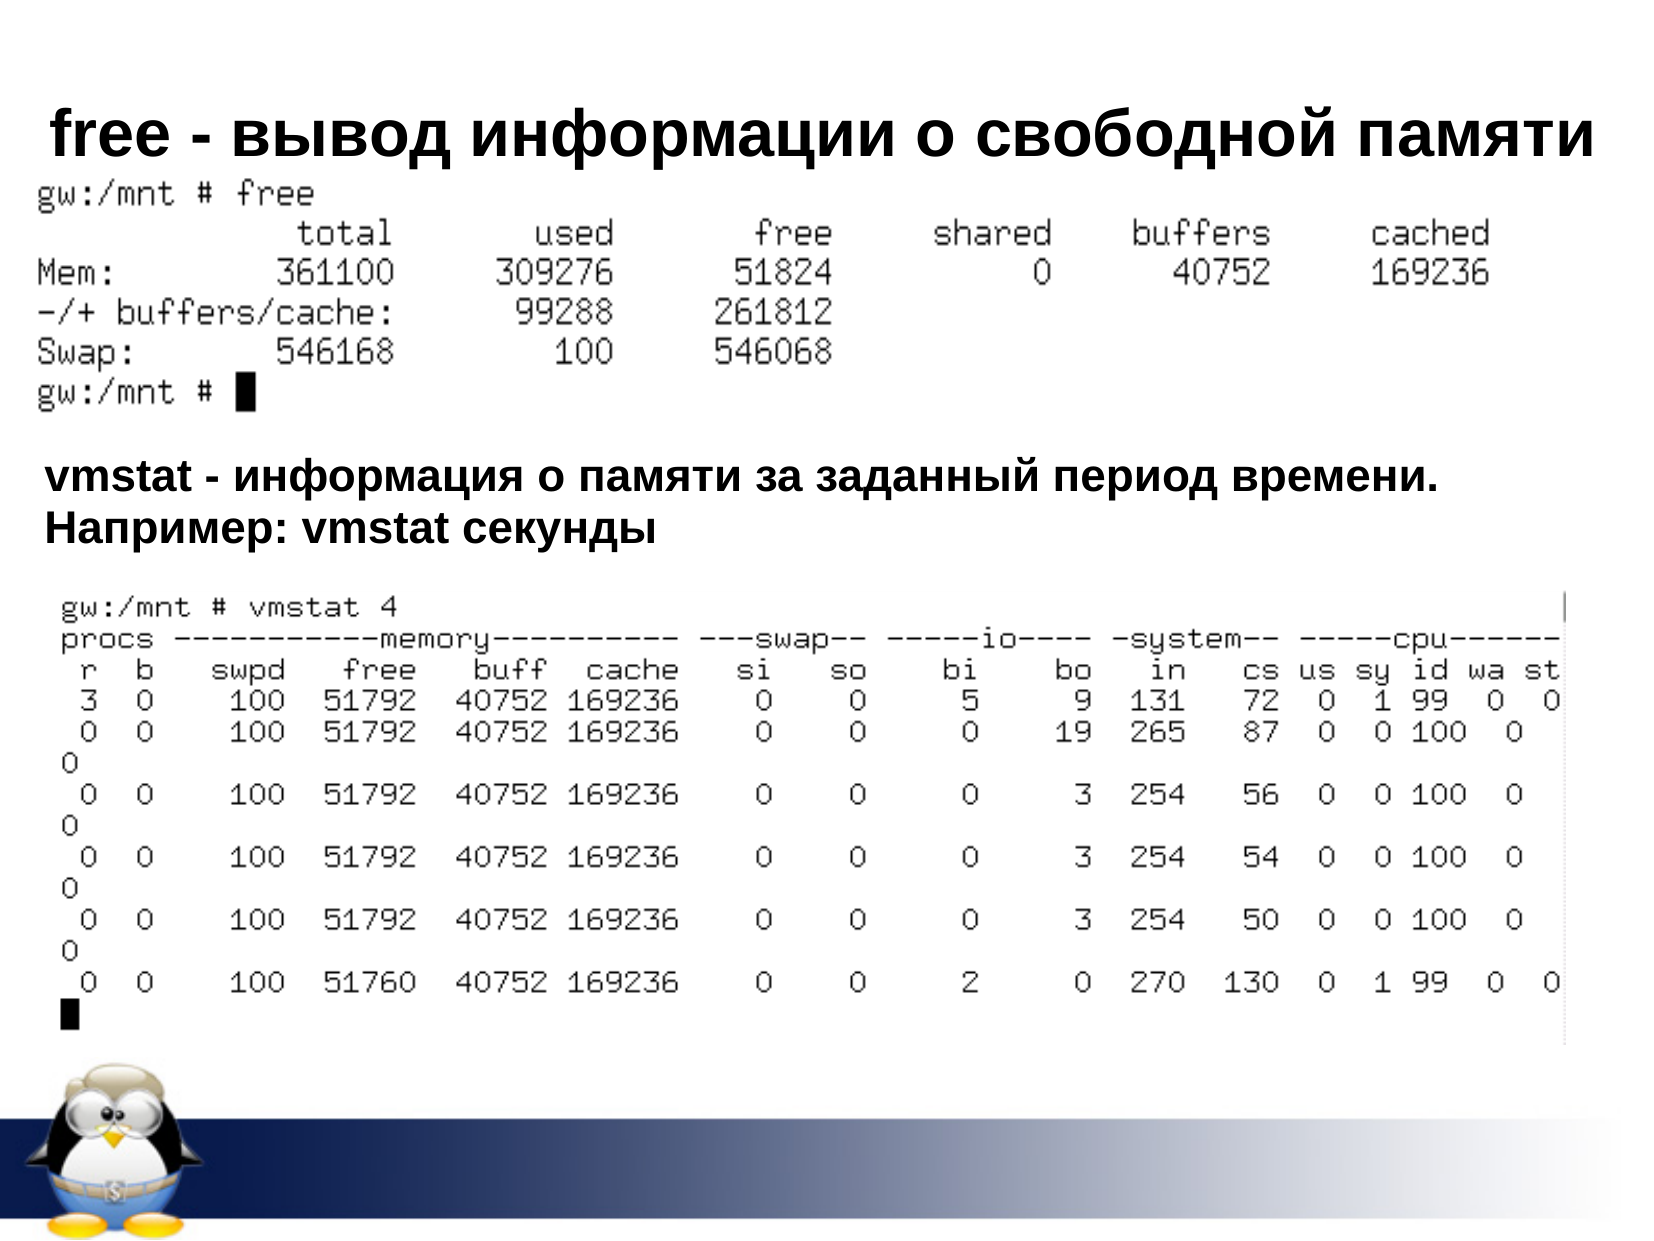

free - вывод информации о свободной памяти
vmstat - информация о памяти за заданный период времени.
Например: vmstat секунды